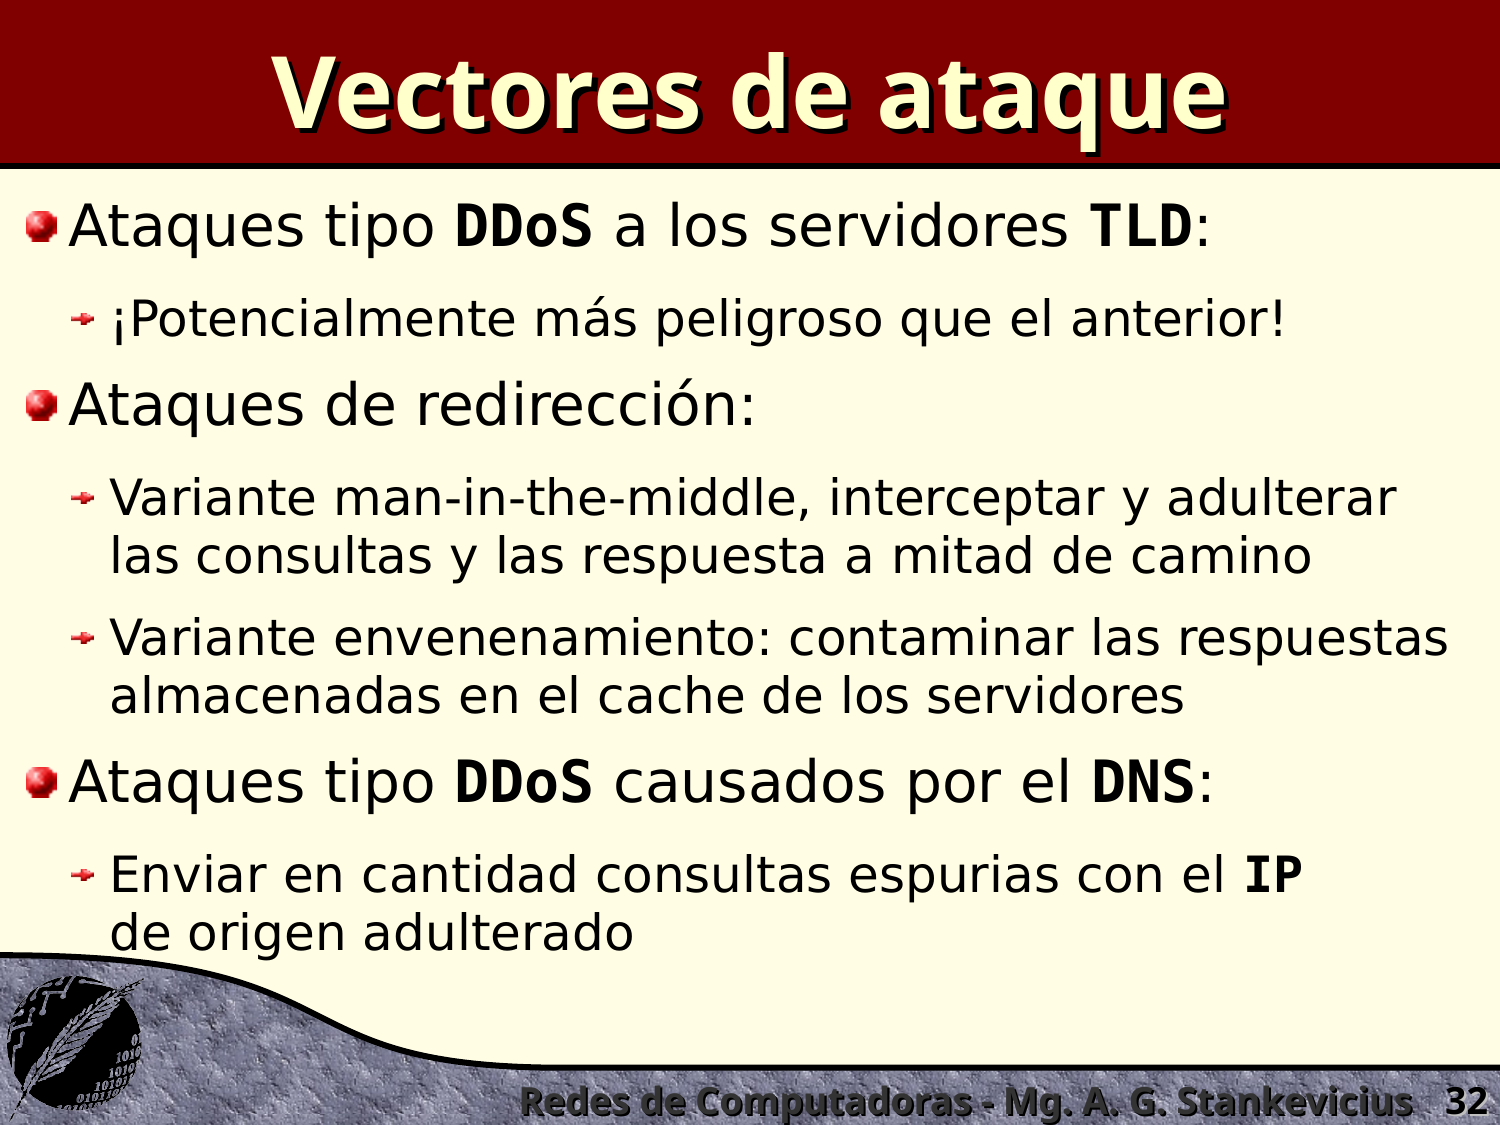

# Vectores de ataque
Ataques tipo DDoS a los servidores TLD:
¡Potencialmente más peligroso que el anterior!
Ataques de redirección:
Variante man-in-the-middle, interceptar y adulterar
las consultas y las respuesta a mitad de camino
Variante envenenamiento: contaminar las respuestas almacenadas en el cache de los servidores
Ataques tipo DDoS causados por el DNS:
Enviar en cantidad consultas espurias con el IP
de origen adulterado
32